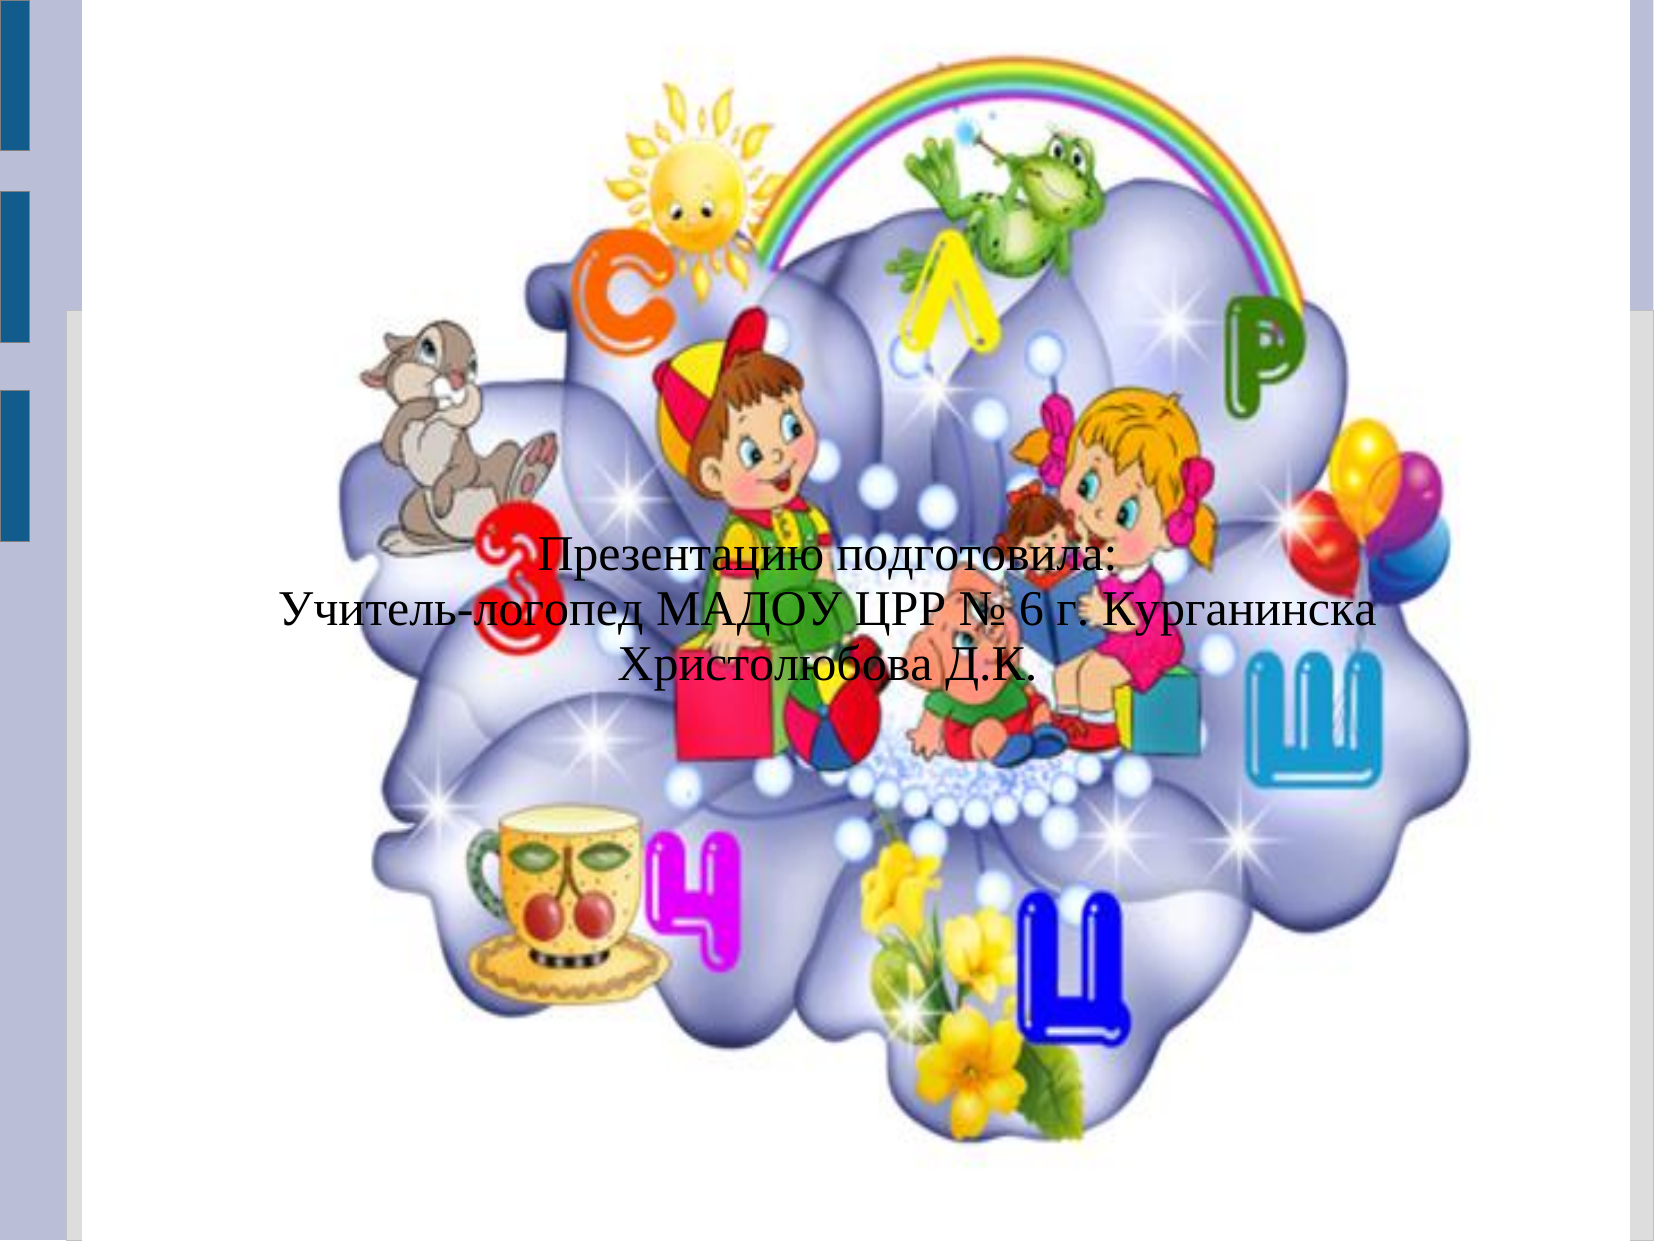

# Презентацию подготовила:
Учитель-логопед МАДОУ ЦРР № 6 г. Курганинска
Христолюбова Д.К.